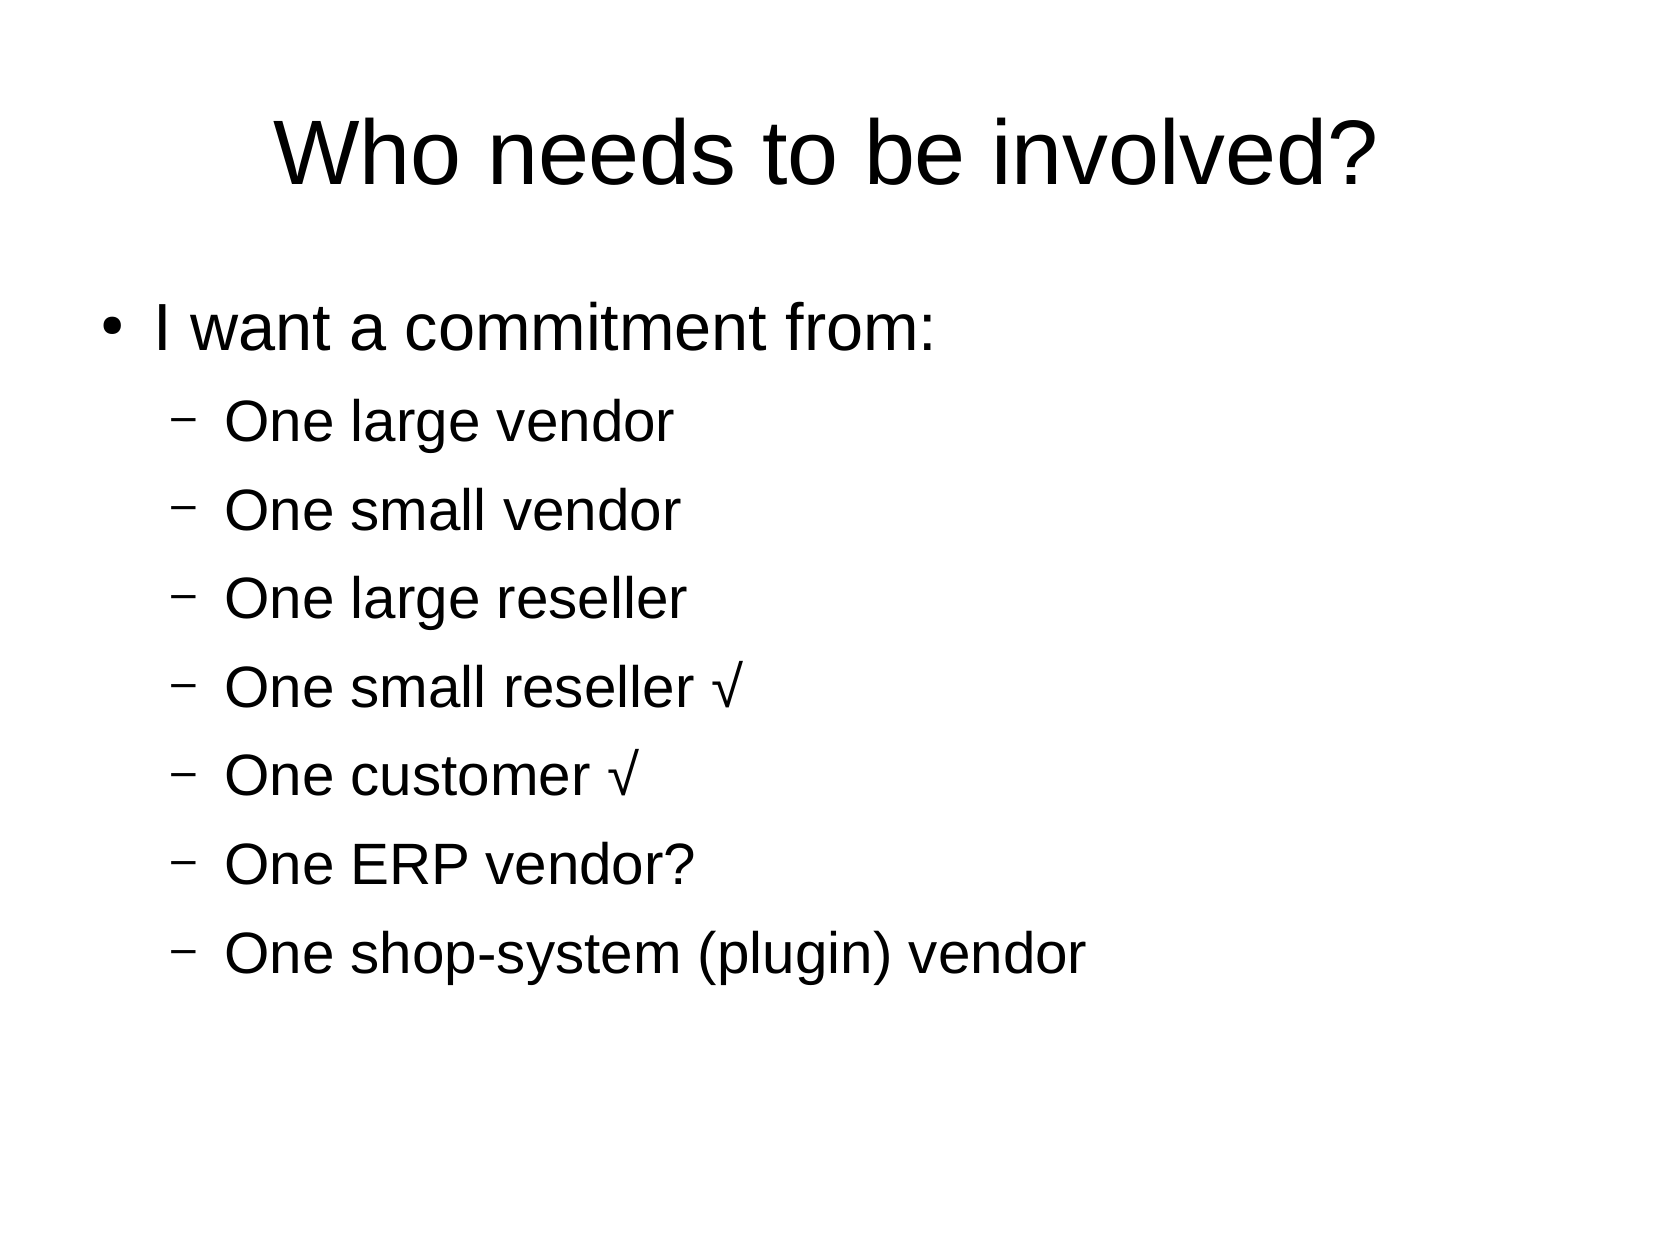

# Who needs to be involved?
I want a commitment from:
One large vendor
One small vendor
One large reseller
One small reseller √
One customer √
One ERP vendor?
One shop-system (plugin) vendor